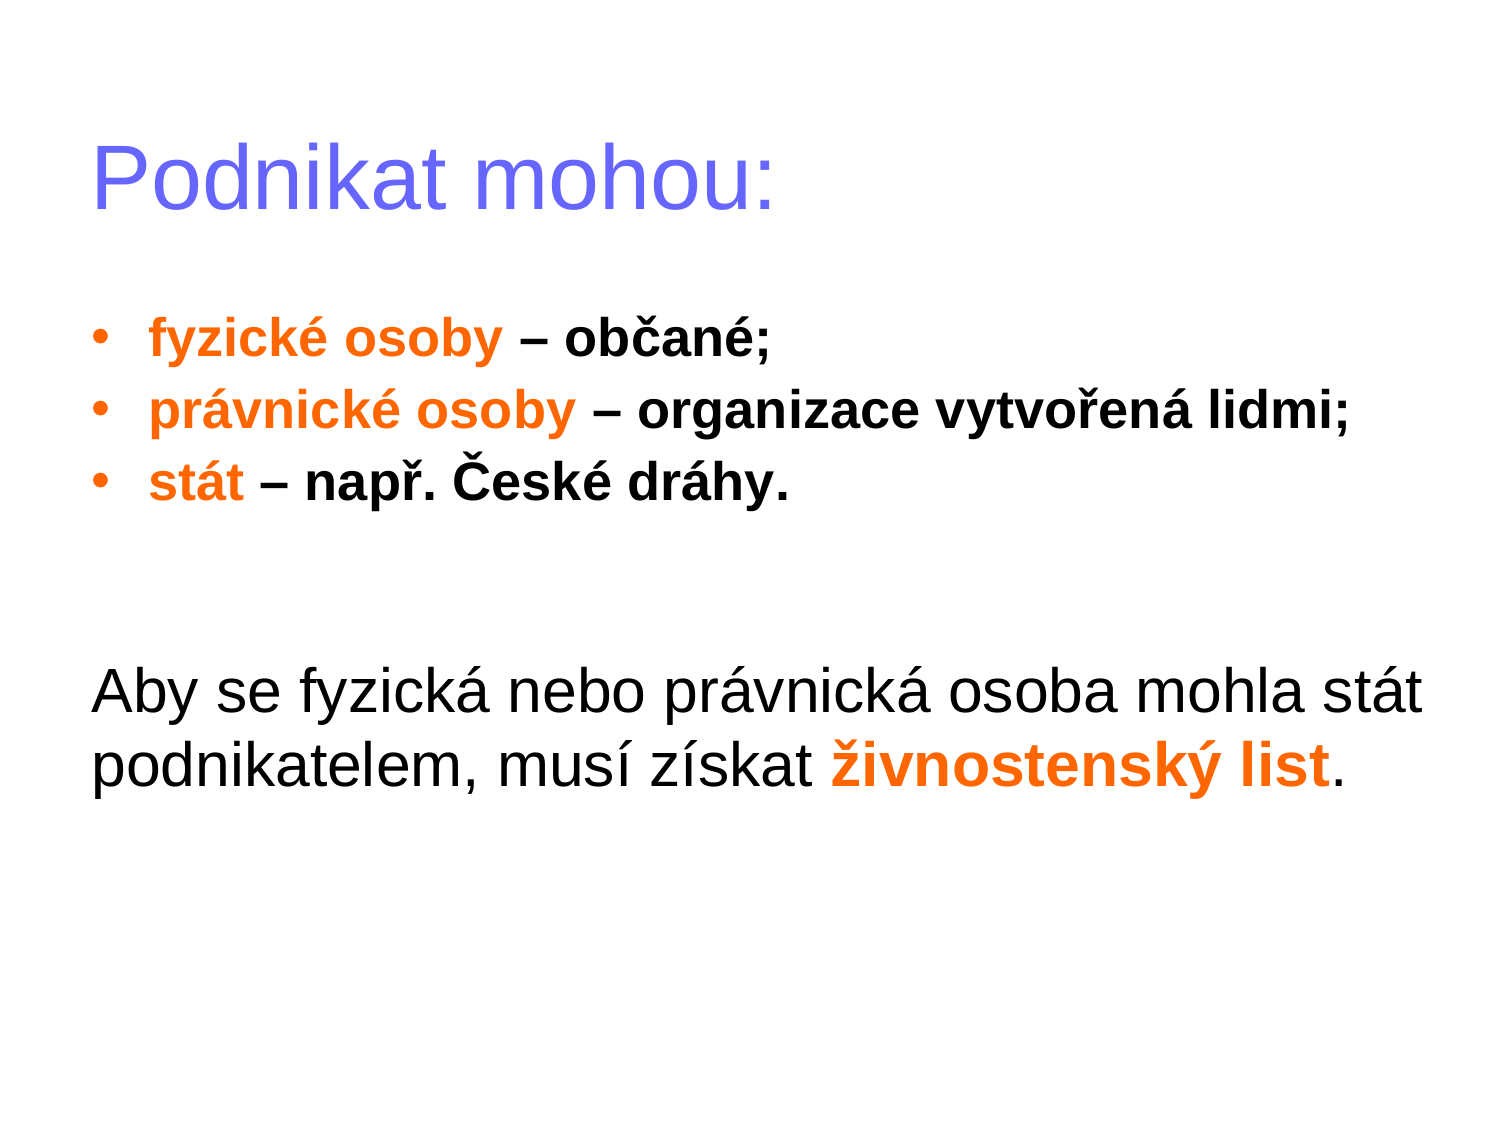

# Podnikat mohou:
fyzické osoby – občané;
právnické osoby – organizace vytvořená lidmi;
stát – např. České dráhy.
Aby se fyzická nebo právnická osoba mohla stát
podnikatelem, musí získat živnostenský list.